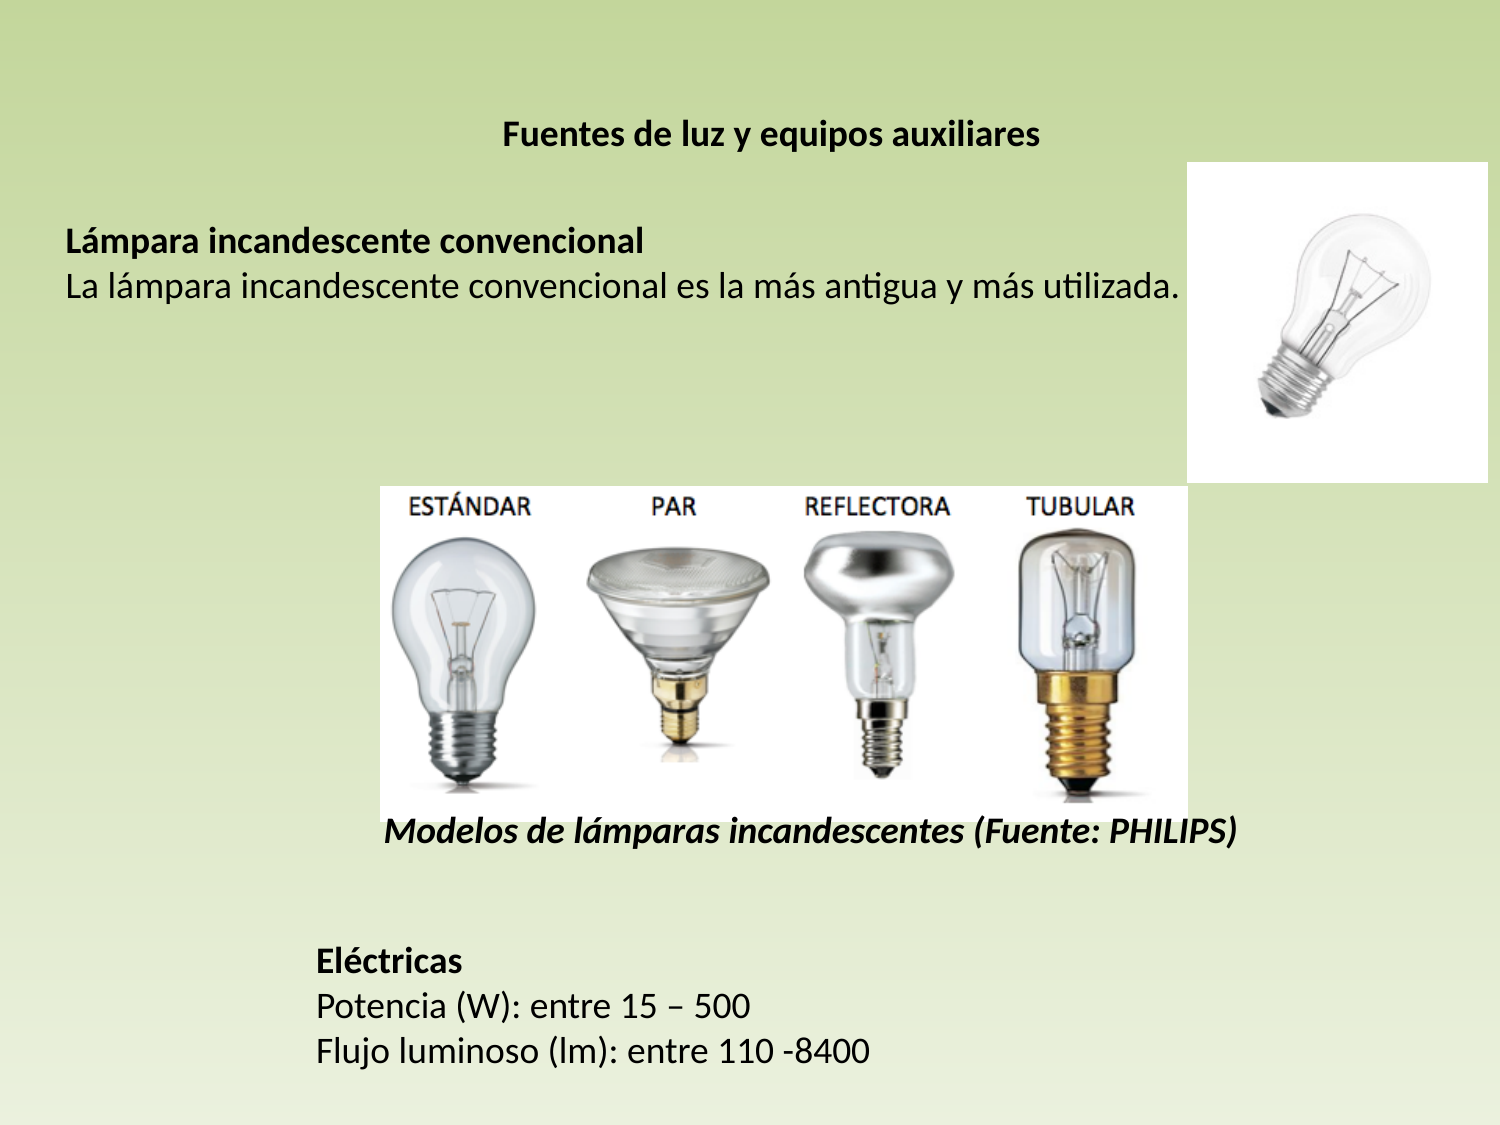

Fuentes de luz y equipos auxiliares
Lámpara incandescente convencional
La lámpara incandescente convencional es la más antigua y más utilizada.
 Modelos de lámparas incandescentes (Fuente: PHILIPS)
Eléctricas
Potencia (W): entre 15 – 500
Flujo luminoso (lm): entre 110 -8400